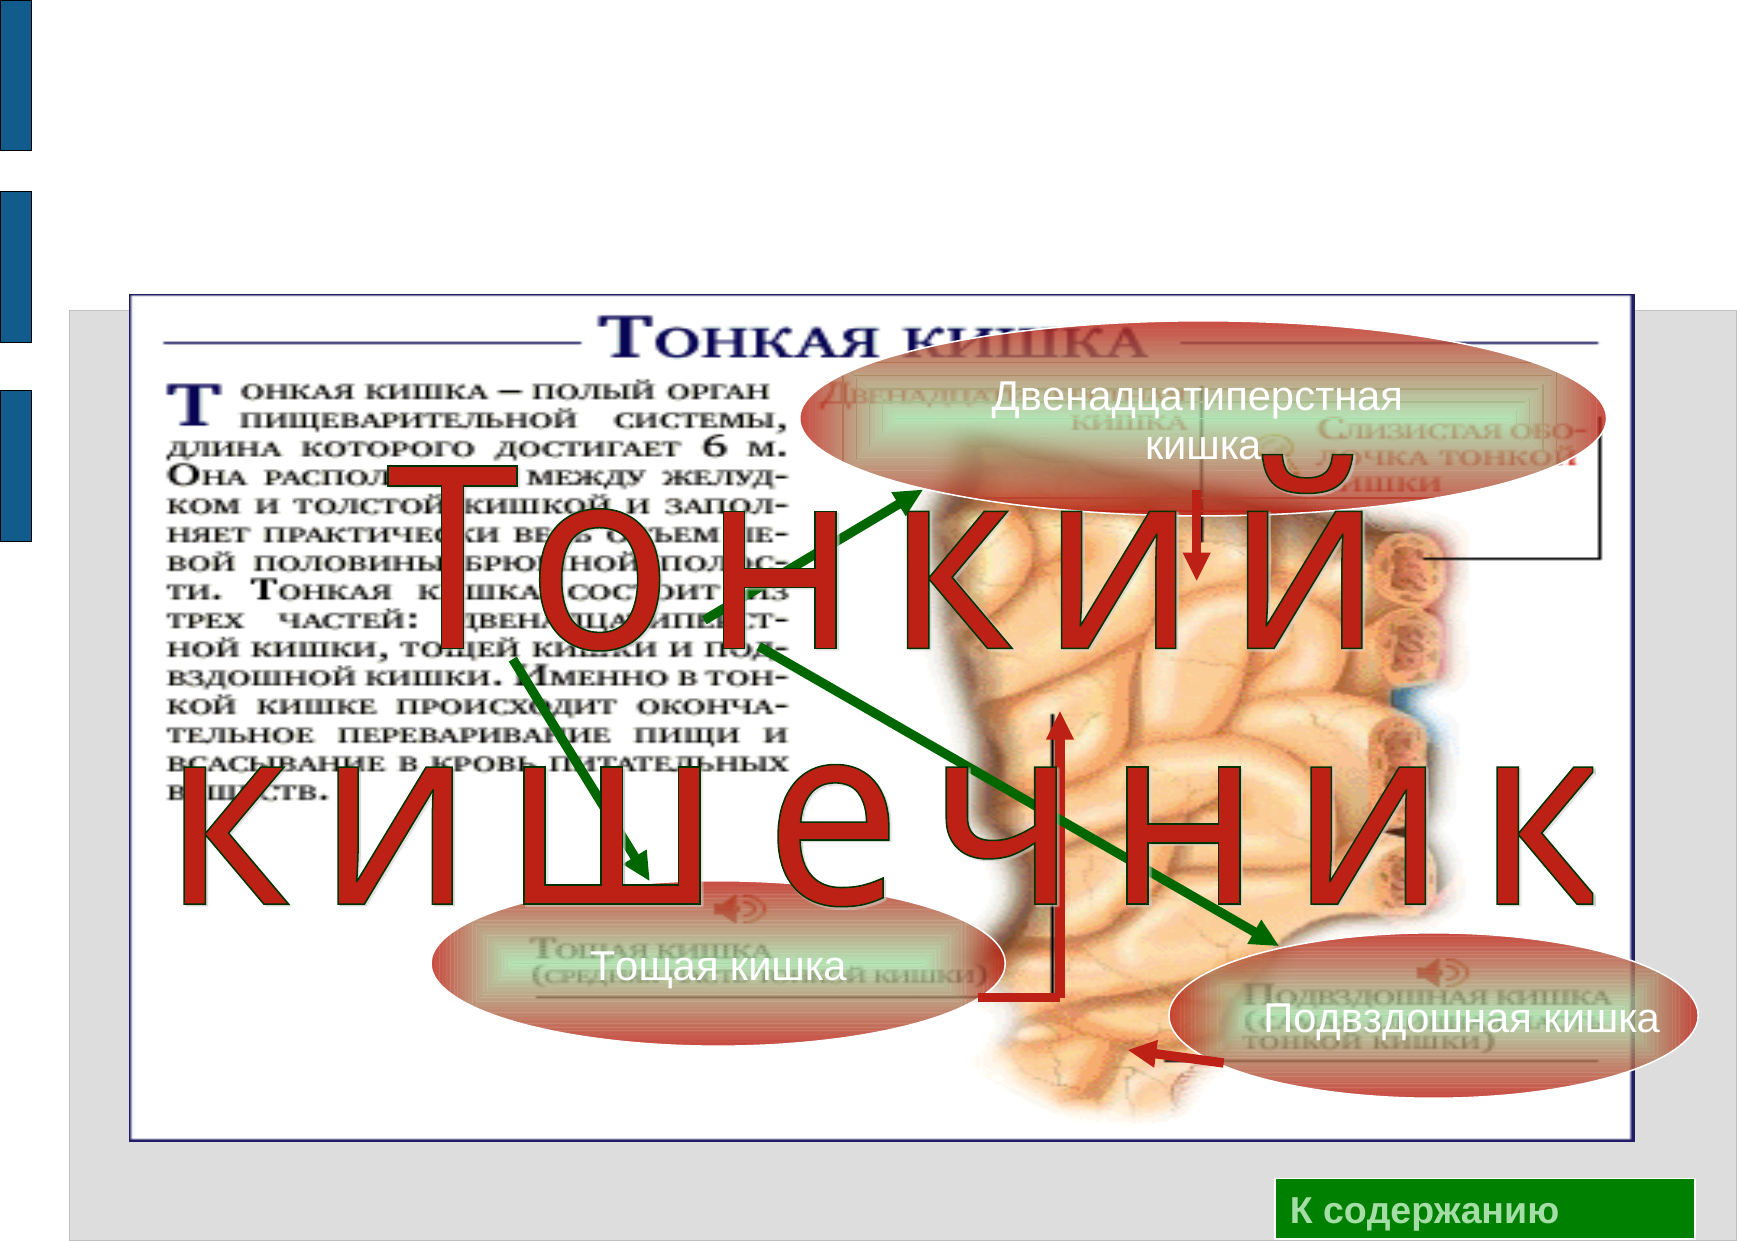

Двенадцатиперстная
кишка
Тонкий
кишечник
Тощая кишка
Подвздошная кишка
К содержанию